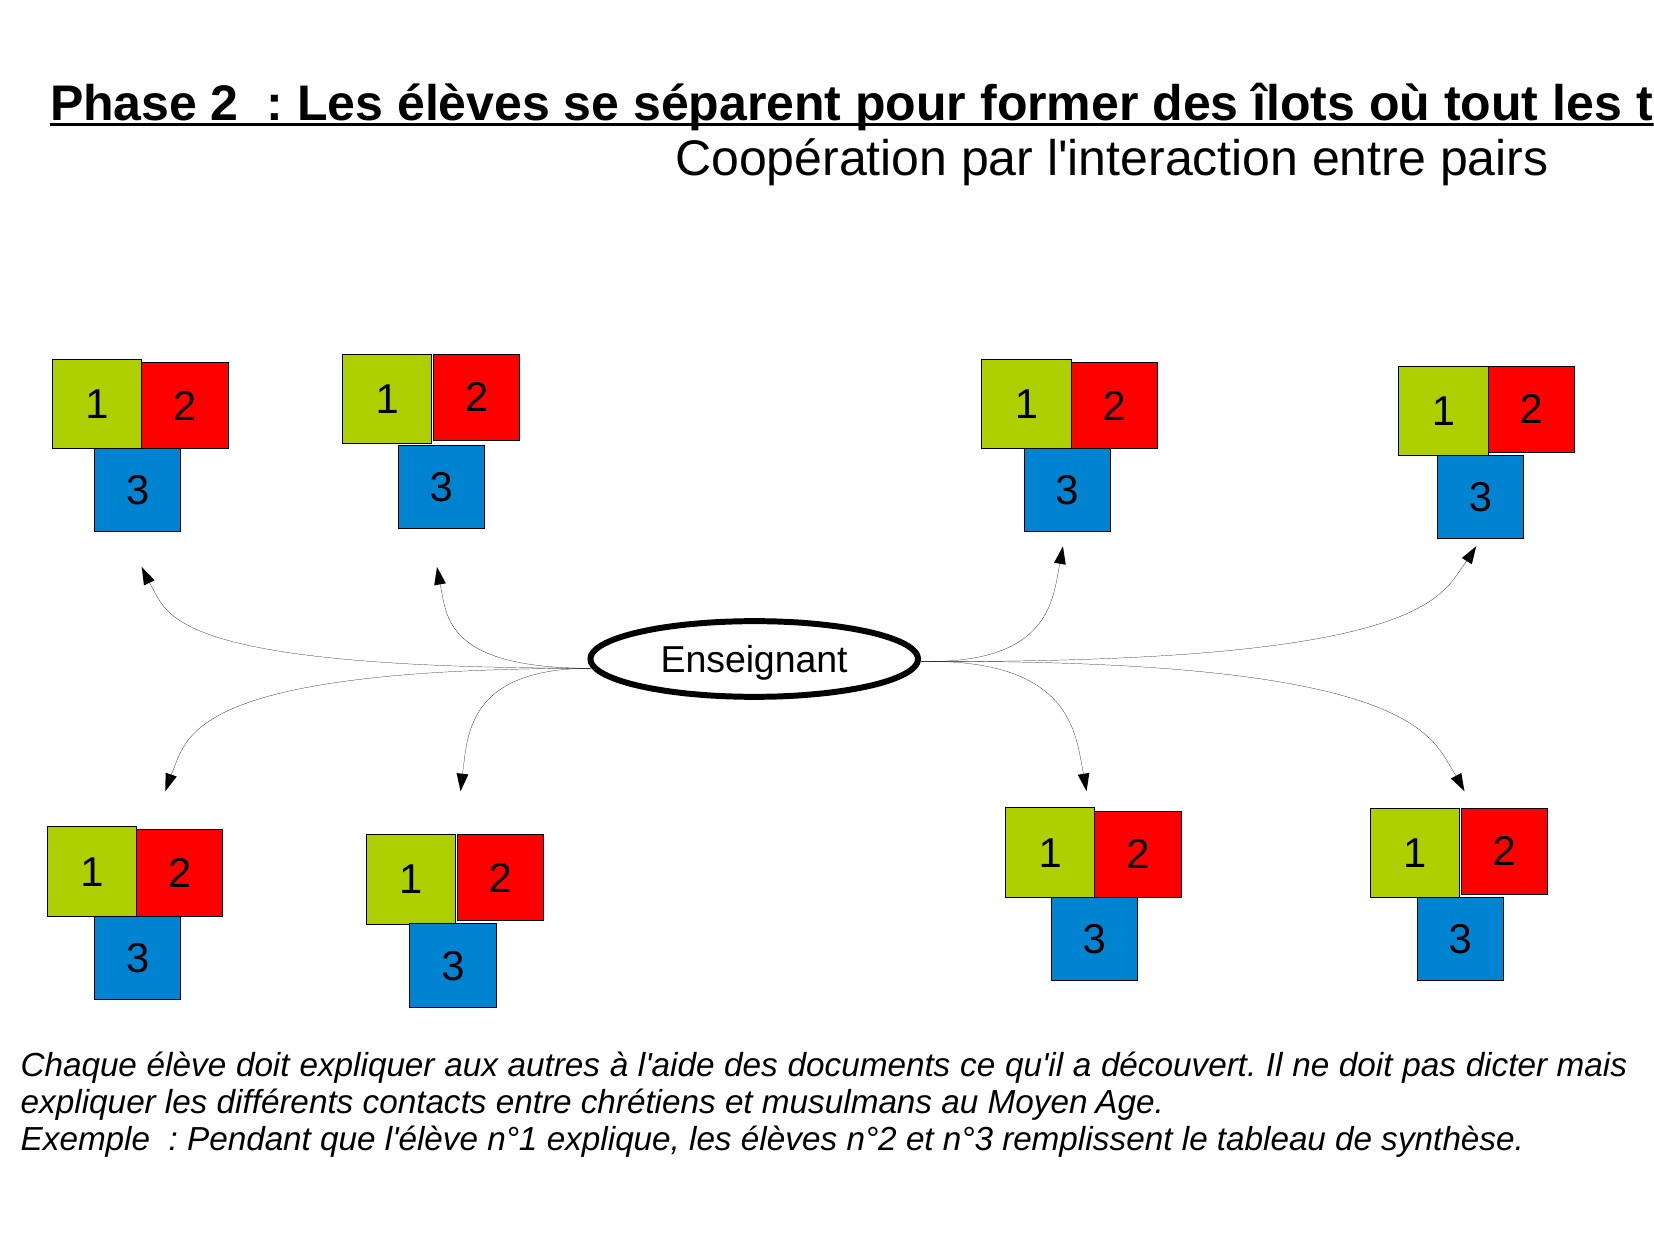

Phase 2  : Les élèves se séparent pour former des îlots où tout les thèmes se rencontrent
Coopération par l'interaction entre pairs
1
2
1
1
2
2
1
2
3
3
3
3
Enseignant
1
1
2
2
1
2
1
2
3
3
3
3
Chaque élève doit expliquer aux autres à l'aide des documents ce qu'il a découvert. Il ne doit pas dicter mais expliquer les différents contacts entre chrétiens et musulmans au Moyen Age.
Exemple  : Pendant que l'élève n°1 explique, les élèves n°2 et n°3 remplissent le tableau de synthèse.